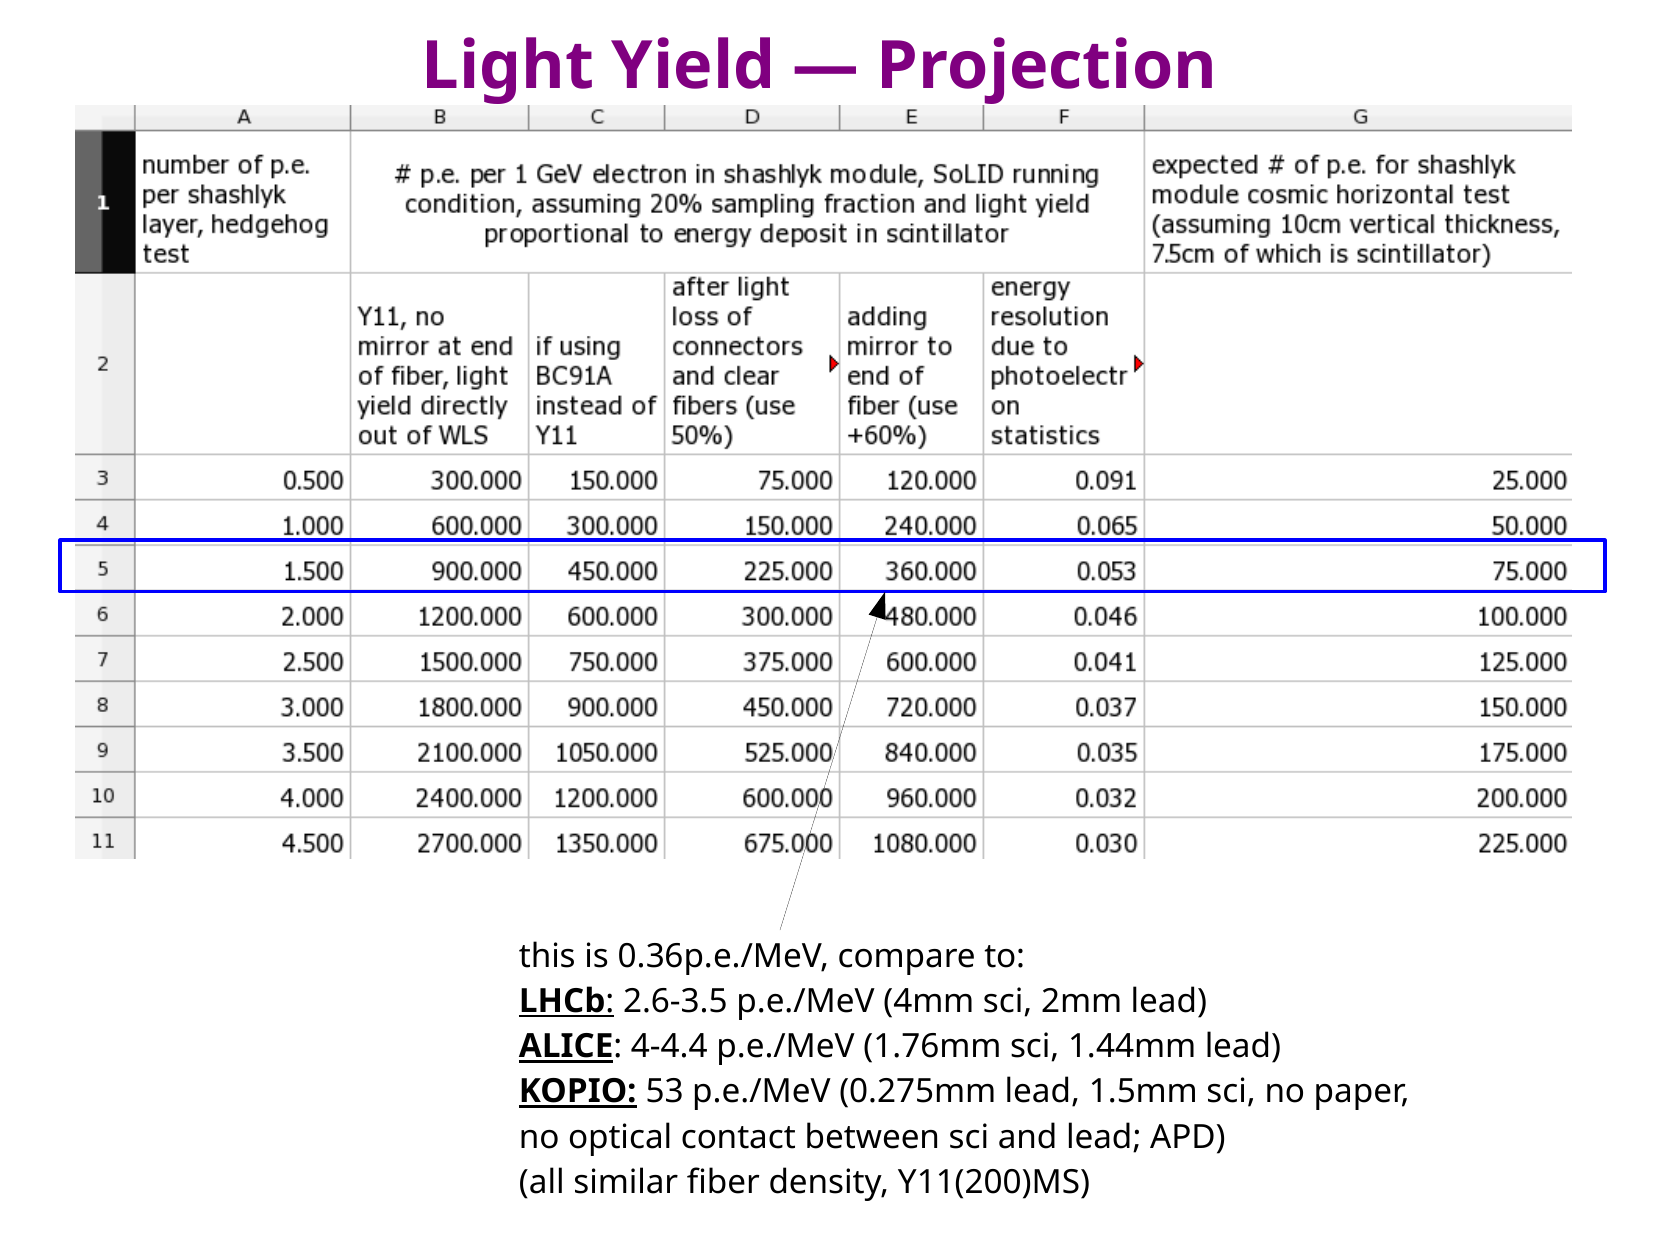

# Light Yield ― Projection
this is 0.36p.e./MeV, compare to:
LHCb: 2.6-3.5 p.e./MeV (4mm sci, 2mm lead)
ALICE: 4-4.4 p.e./MeV (1.76mm sci, 1.44mm lead)
KOPIO: 53 p.e./MeV (0.275mm lead, 1.5mm sci, no paper, no optical contact between sci and lead; APD)
(all similar fiber density, Y11(200)MS)